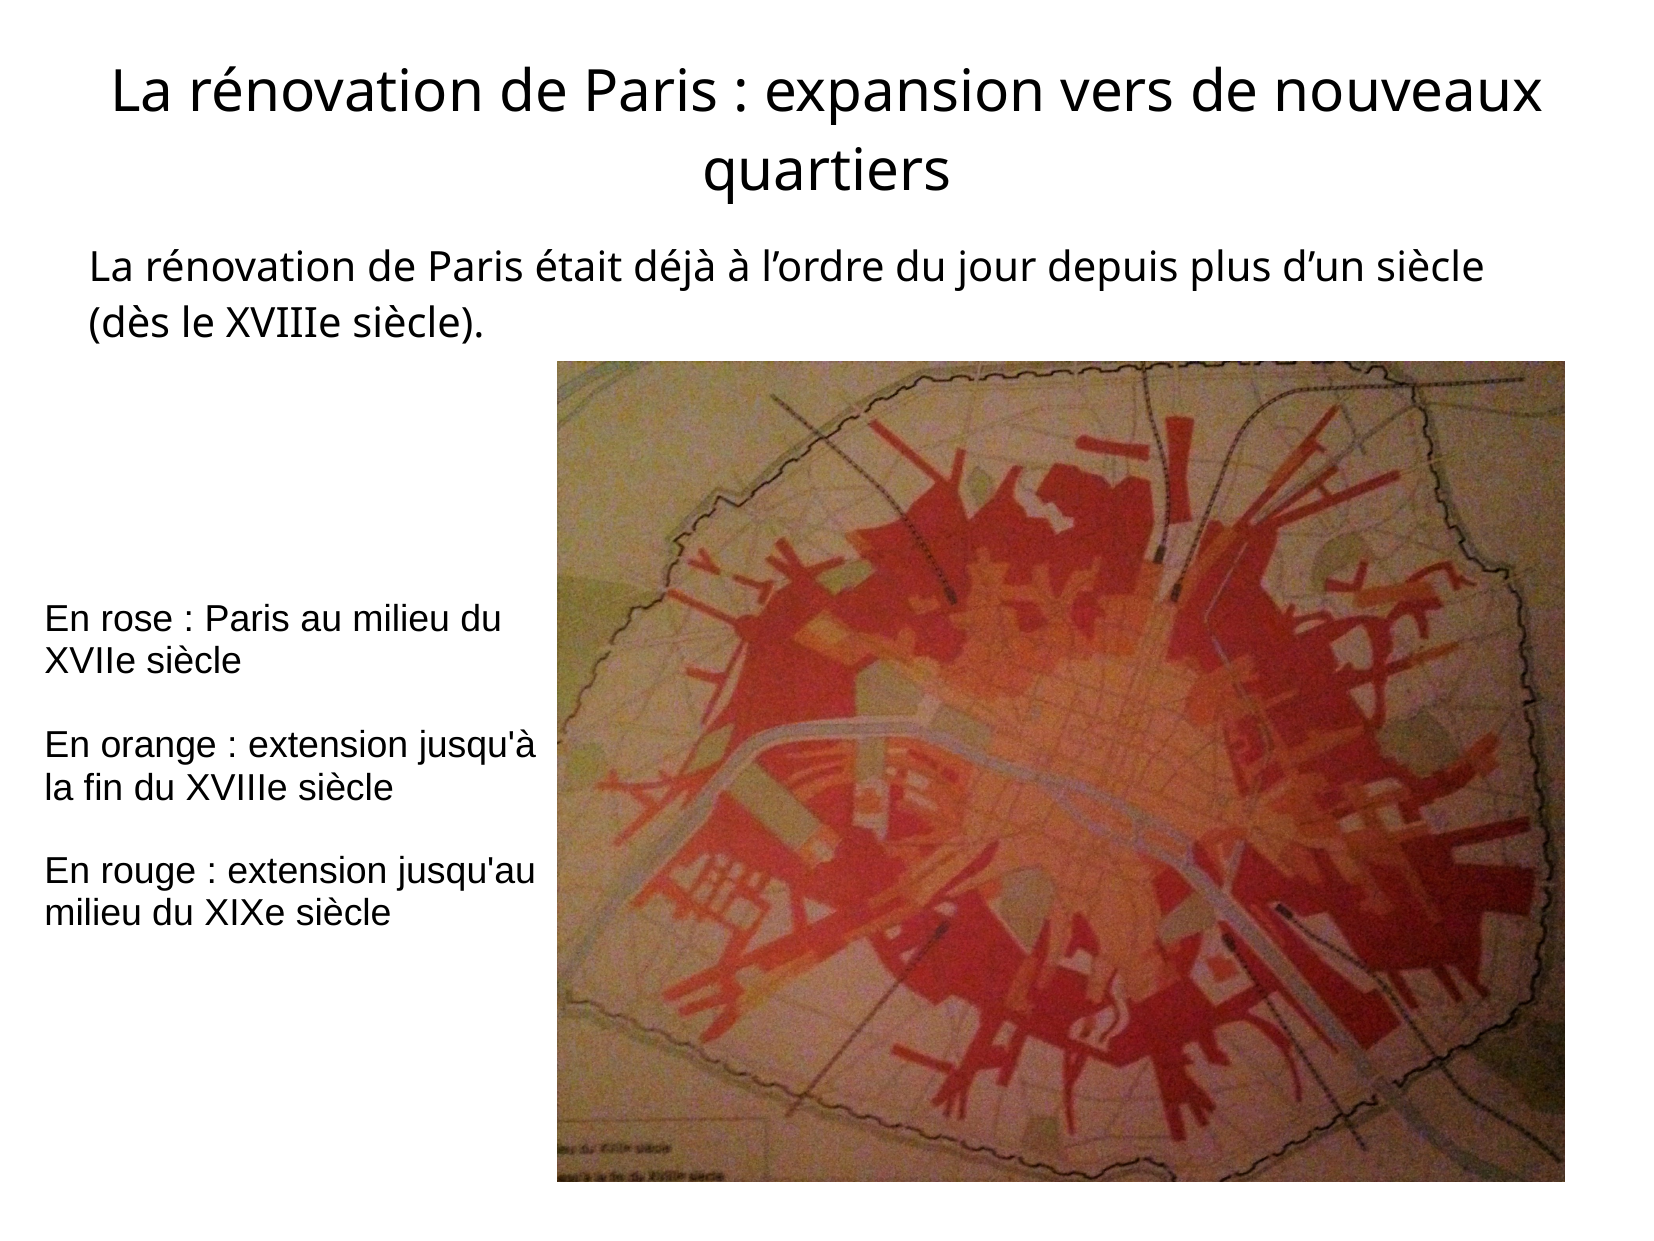

# La rénovation de Paris : expansion vers de nouveaux quartiers
La rénovation de Paris était déjà à l’ordre du jour depuis plus d’un siècle (dès le XVIIIe siècle).
En rose : Paris au milieu du XVIIe siècle
En orange : extension jusqu'à la fin du XVIIIe siècle
En rouge : extension jusqu'au milieu du XIXe siècle